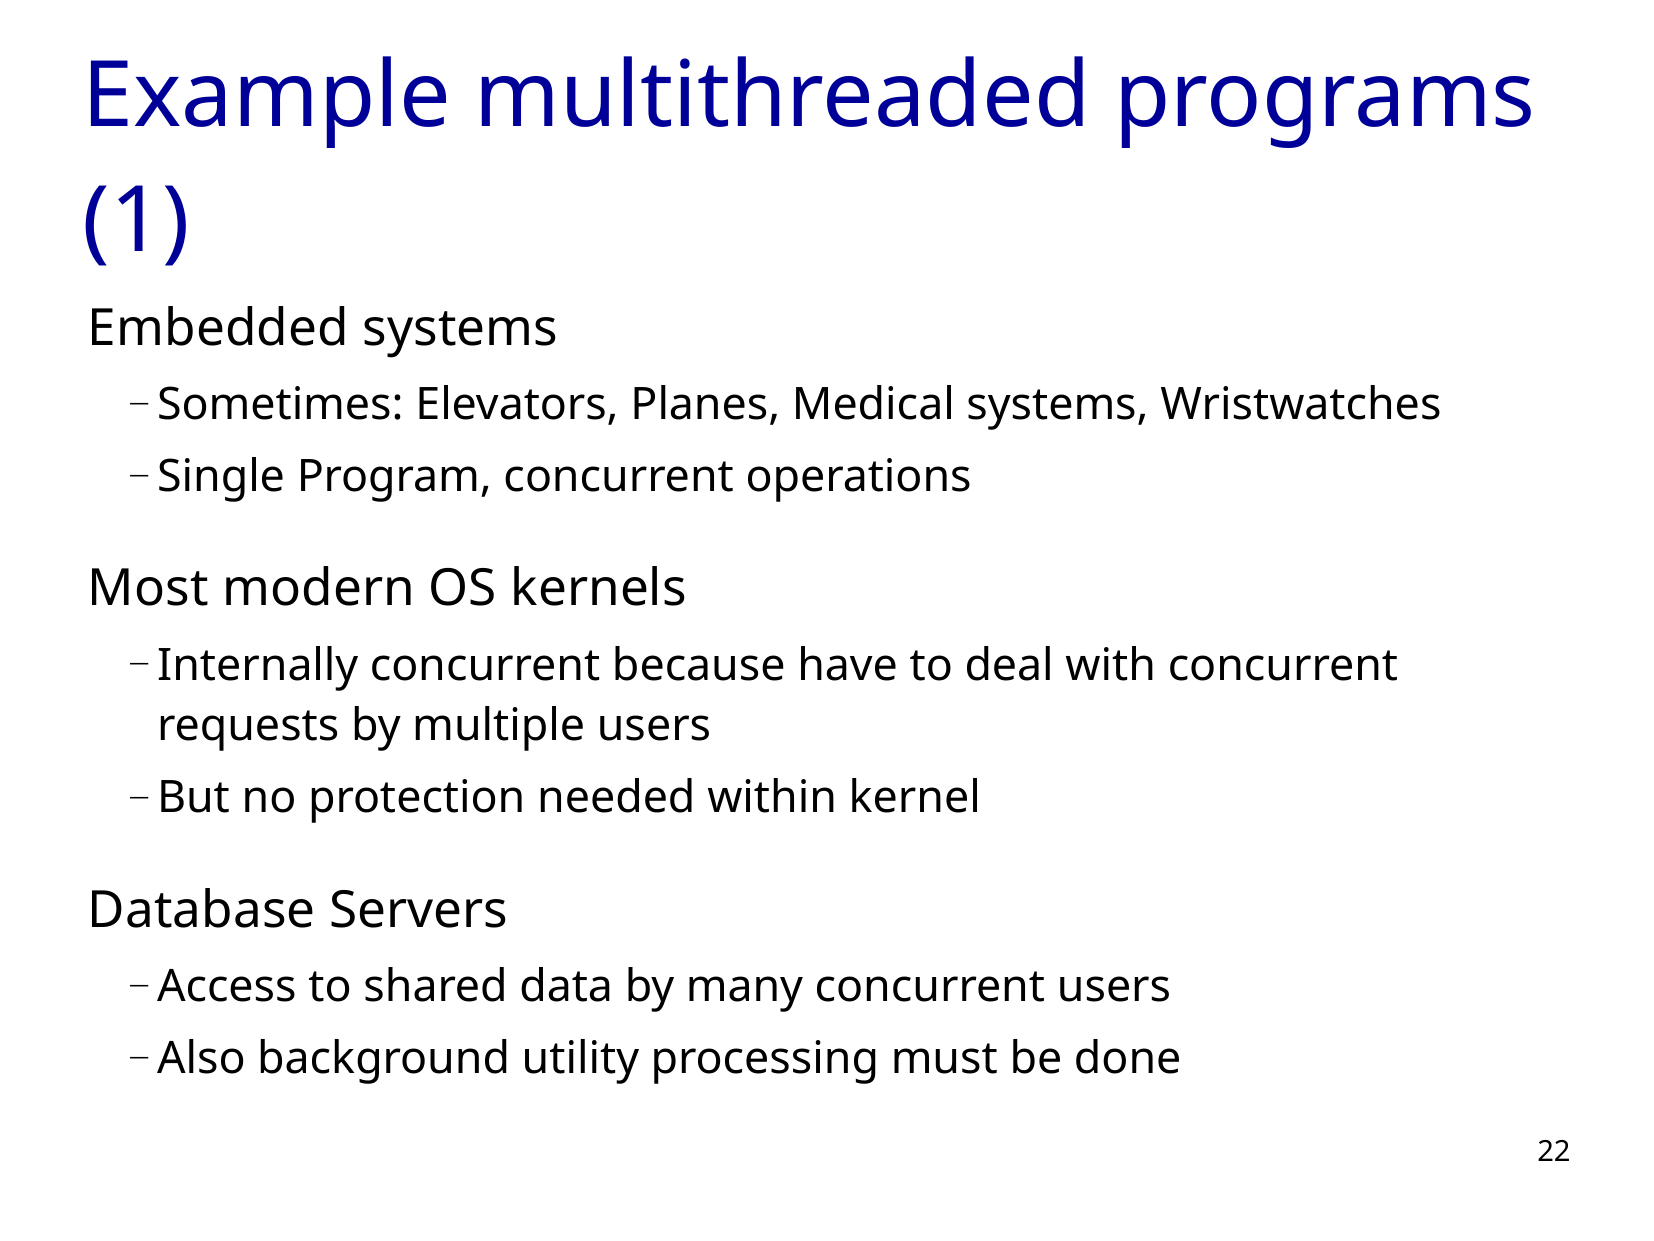

# Example multithreaded programs (1)
Embedded systems
Sometimes: Elevators, Planes, Medical systems, Wristwatches
Single Program, concurrent operations
Most modern OS kernels
Internally concurrent because have to deal with concurrent requests by multiple users
But no protection needed within kernel
Database Servers
Access to shared data by many concurrent users
Also background utility processing must be done
22